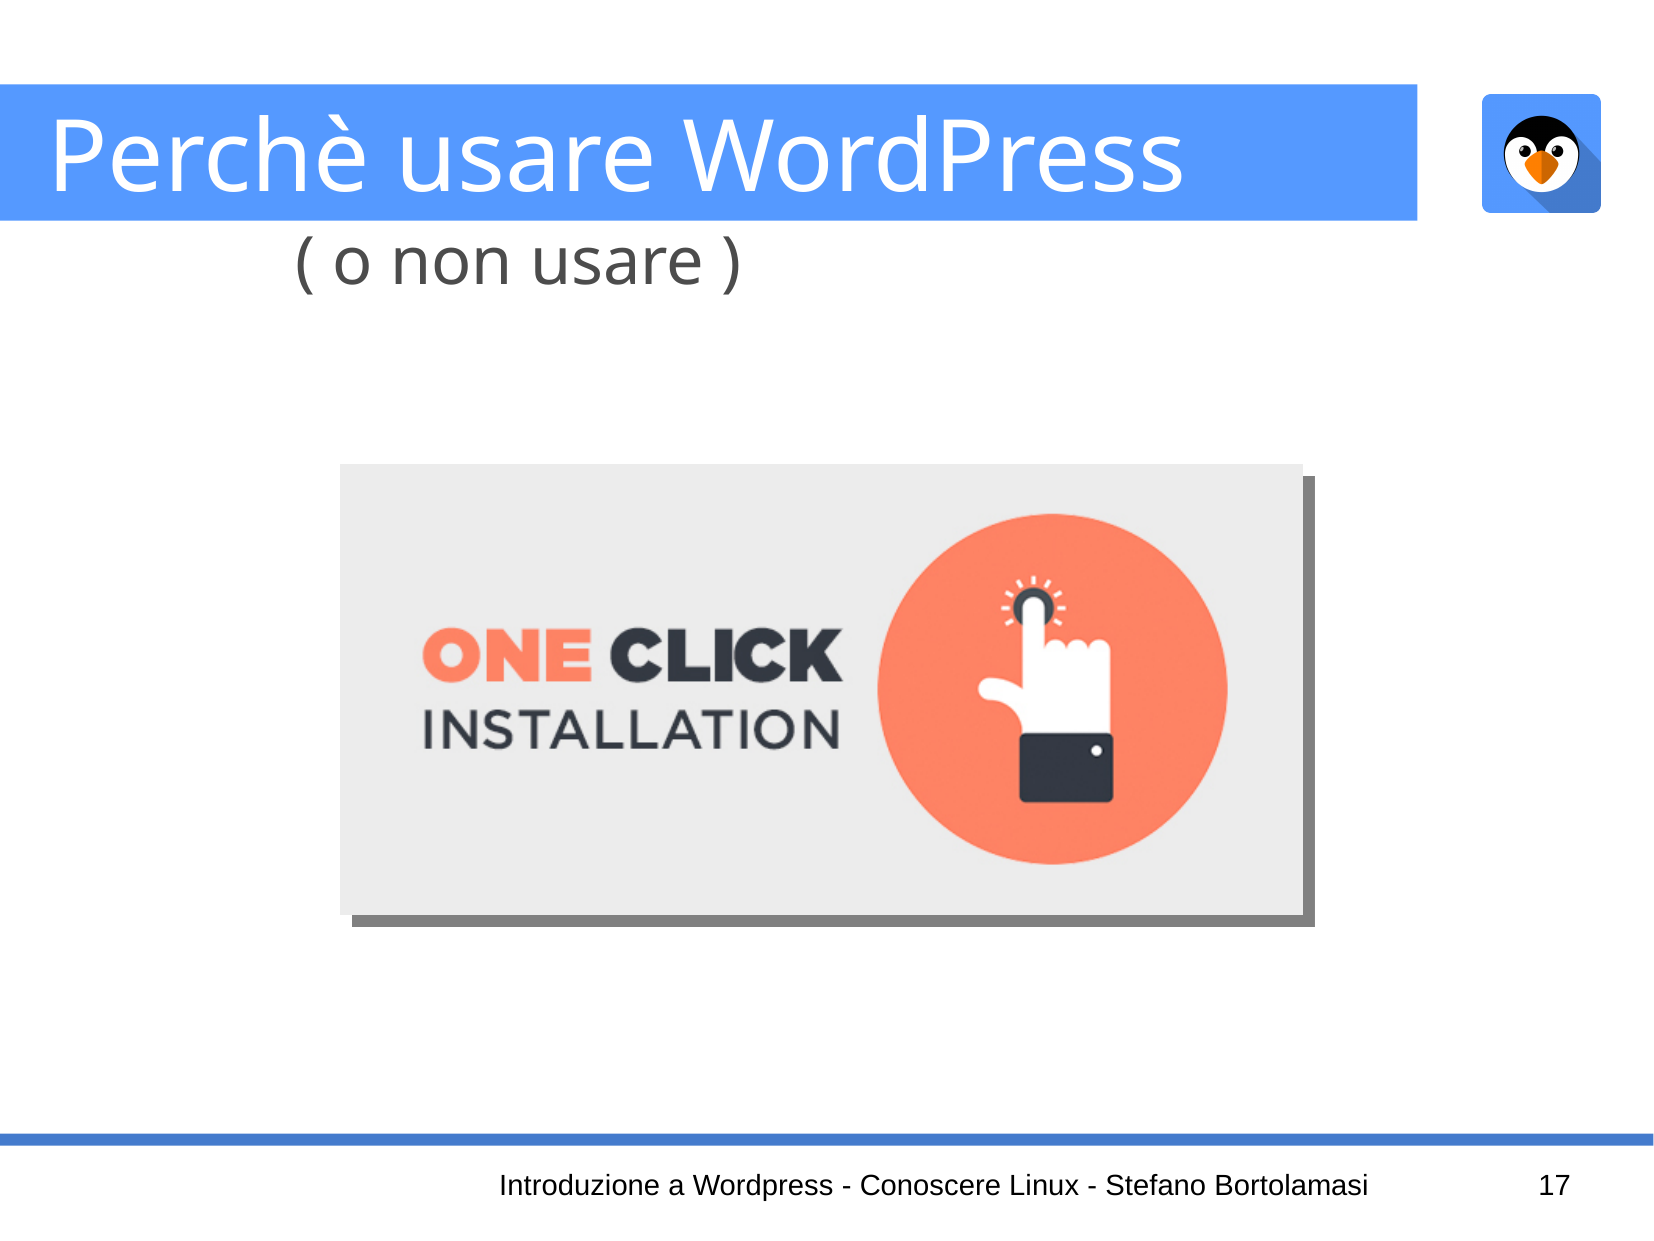

# Perchè usare WordPress
( o non usare )
Introduzione a Wordpress - Conoscere Linux - Stefano Bortolamasi
17